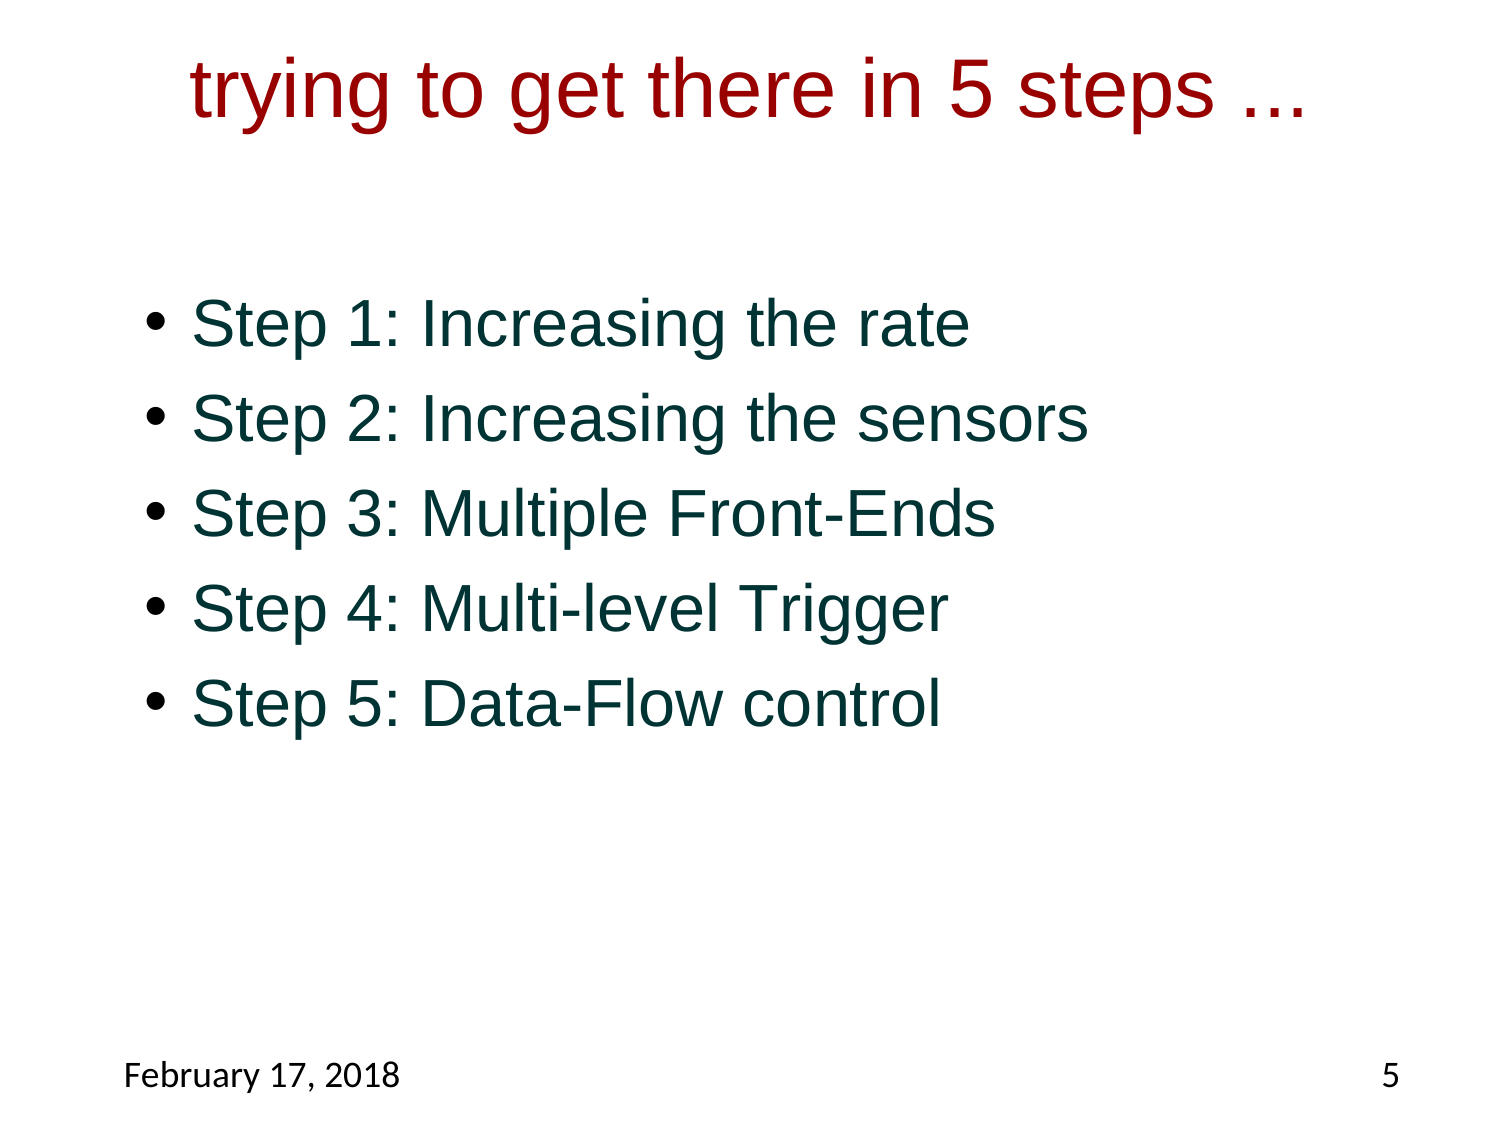

trying to get there in 5 steps ...
# Step 1: Increasing the rate
Step 2: Increasing the sensors
Step 3: Multiple Front-Ends
Step 4: Multi-level Trigger
Step 5: Data-Flow control
17 February 2018
5